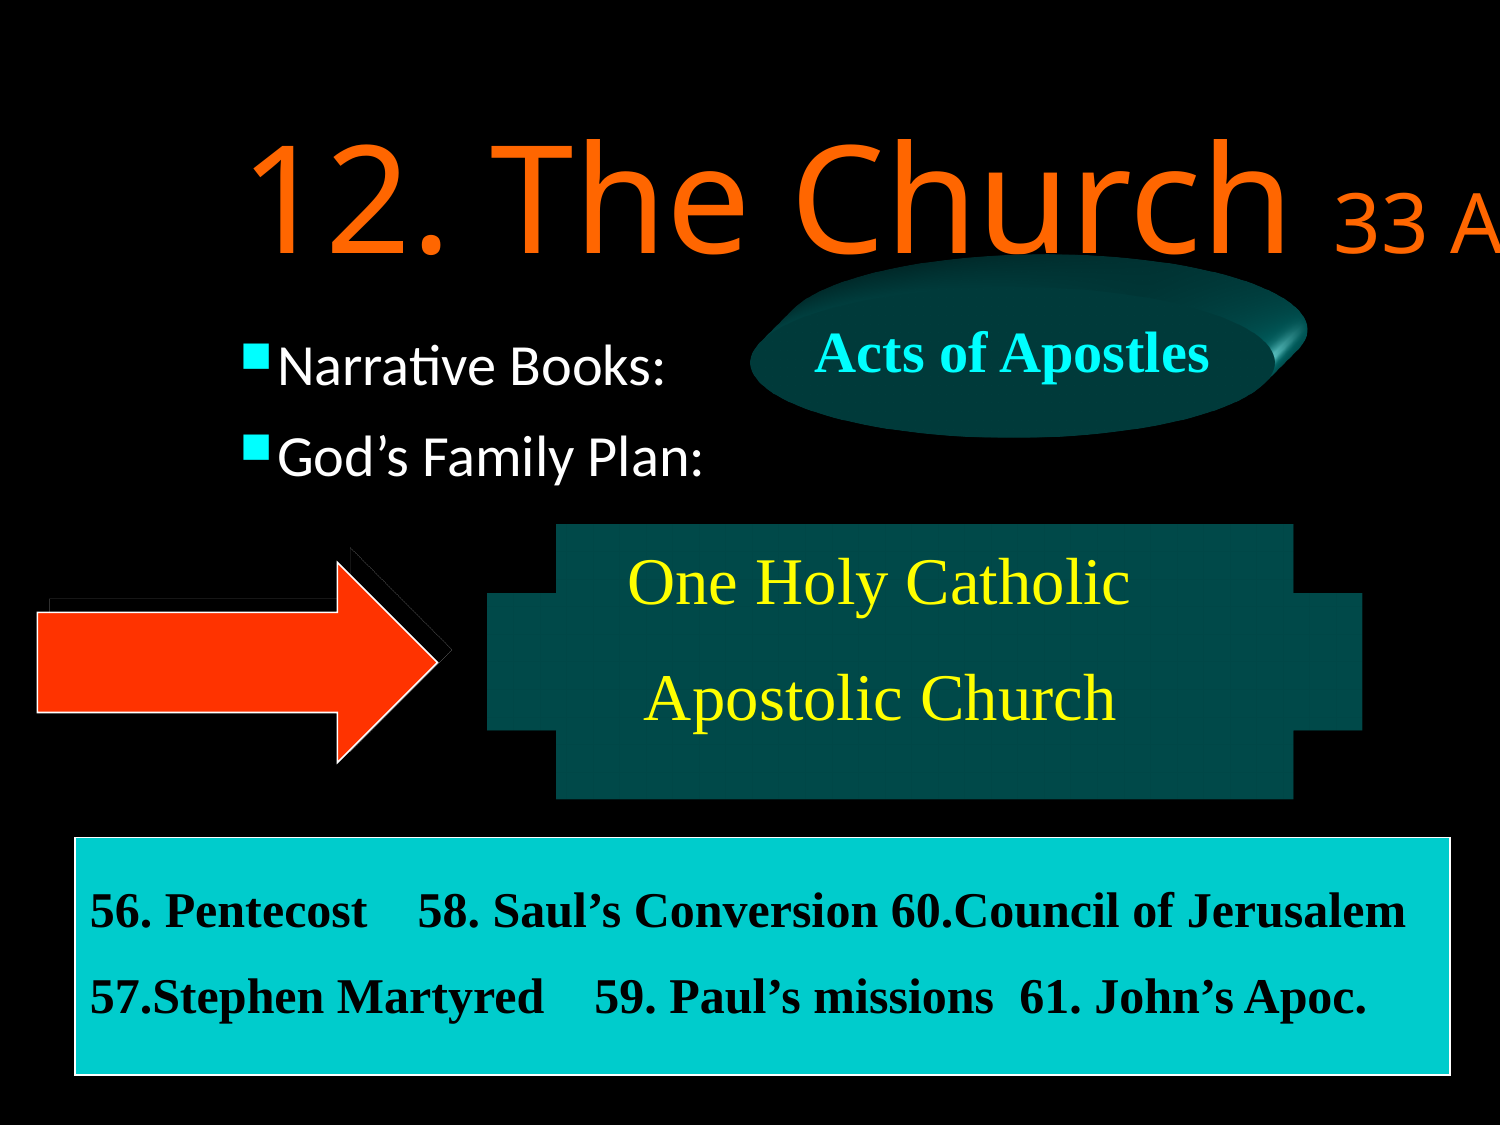

# 12. The Church 33 AD-
Acts of Apostles
Narrative Books:
God’s Family Plan:
One Holy Catholic
 Apostolic Church
 56. Pentecost 58. Saul’s Conversion 60.Council of Jerusalem
 57.Stephen Martyred 59. Paul’s missions 61. John’s Apoc.